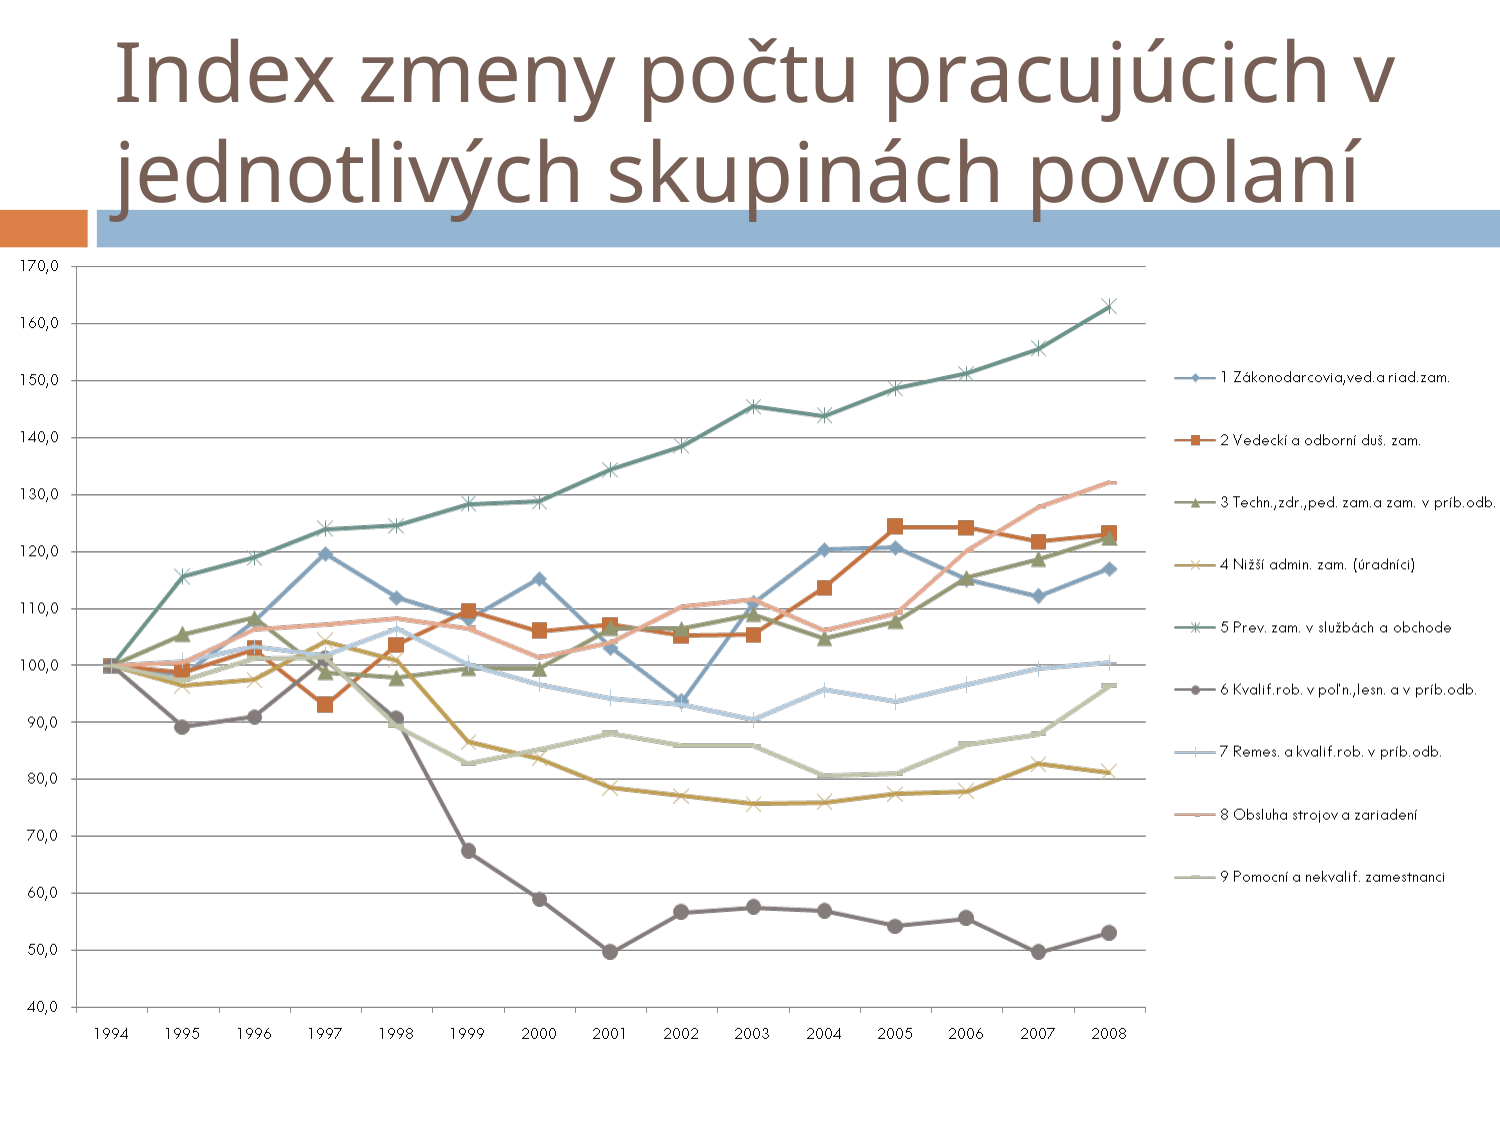

# Index zmeny počtu pracujúcich v jednotlivých skupinách povolaní